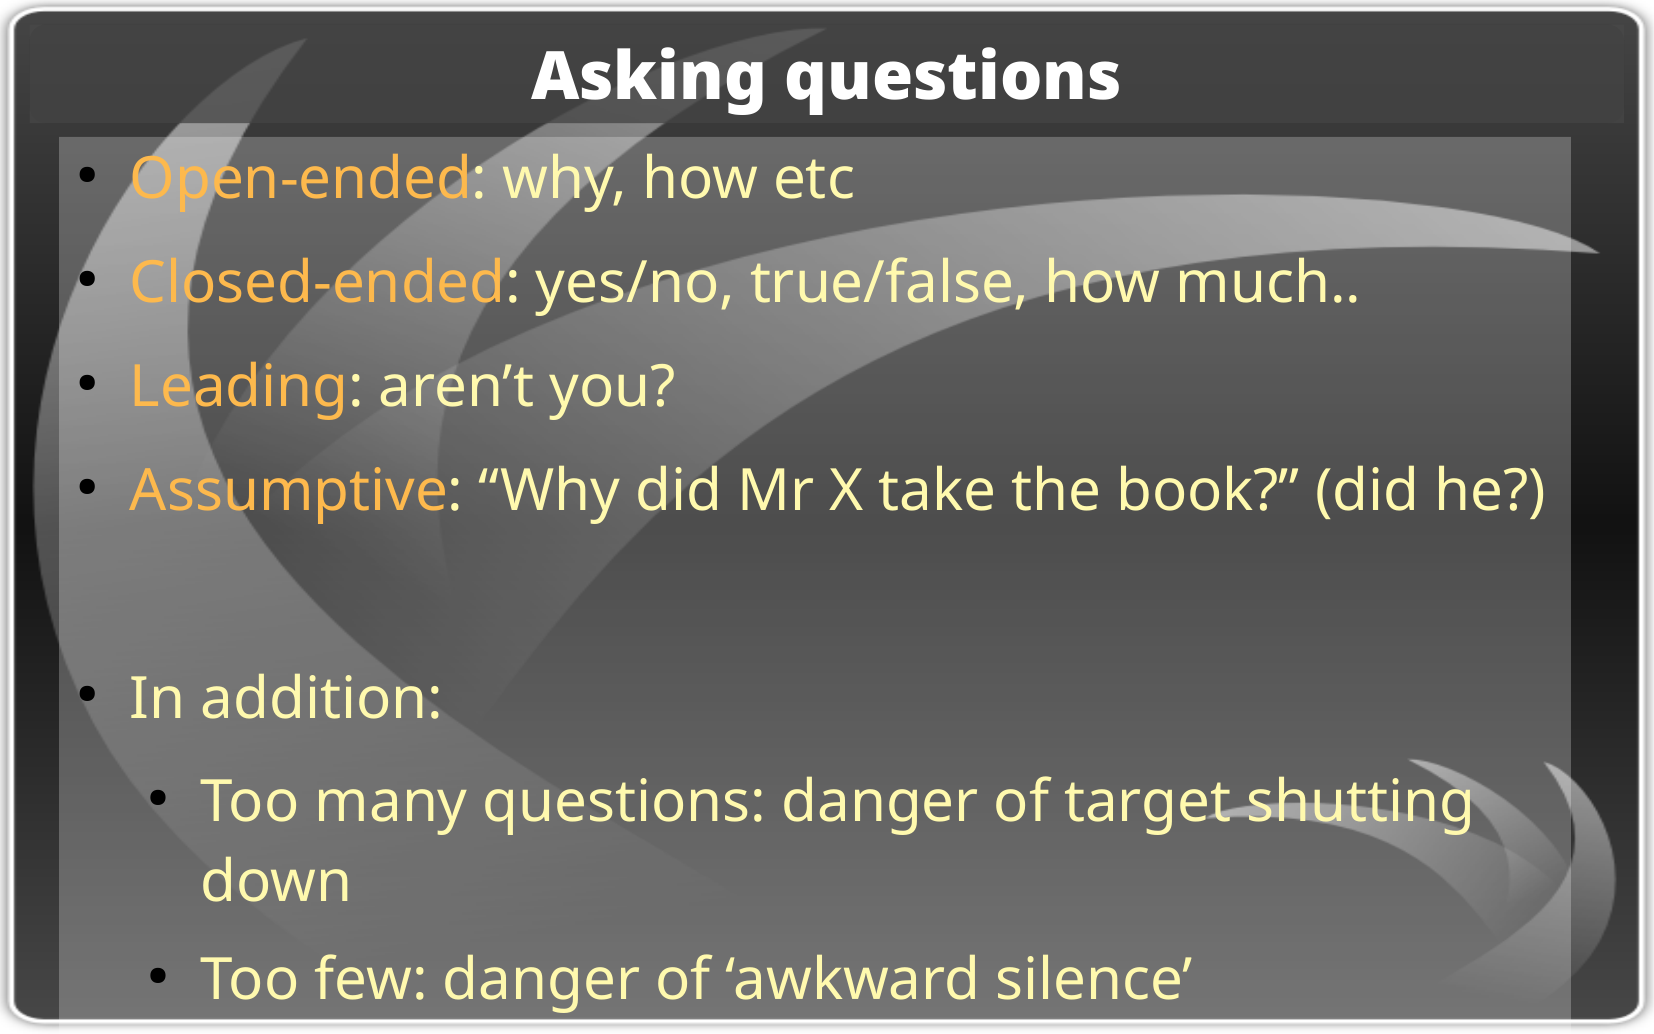

# Asking questions
Open-ended: why, how etc
Closed-ended: yes/no, true/false, how much..
Leading: aren’t you?
Assumptive: “Why did Mr X take the book?” (did he?)
In addition:
Too many questions: danger of target shutting down
Too few: danger of ‘awkward silence’
One question at a time!